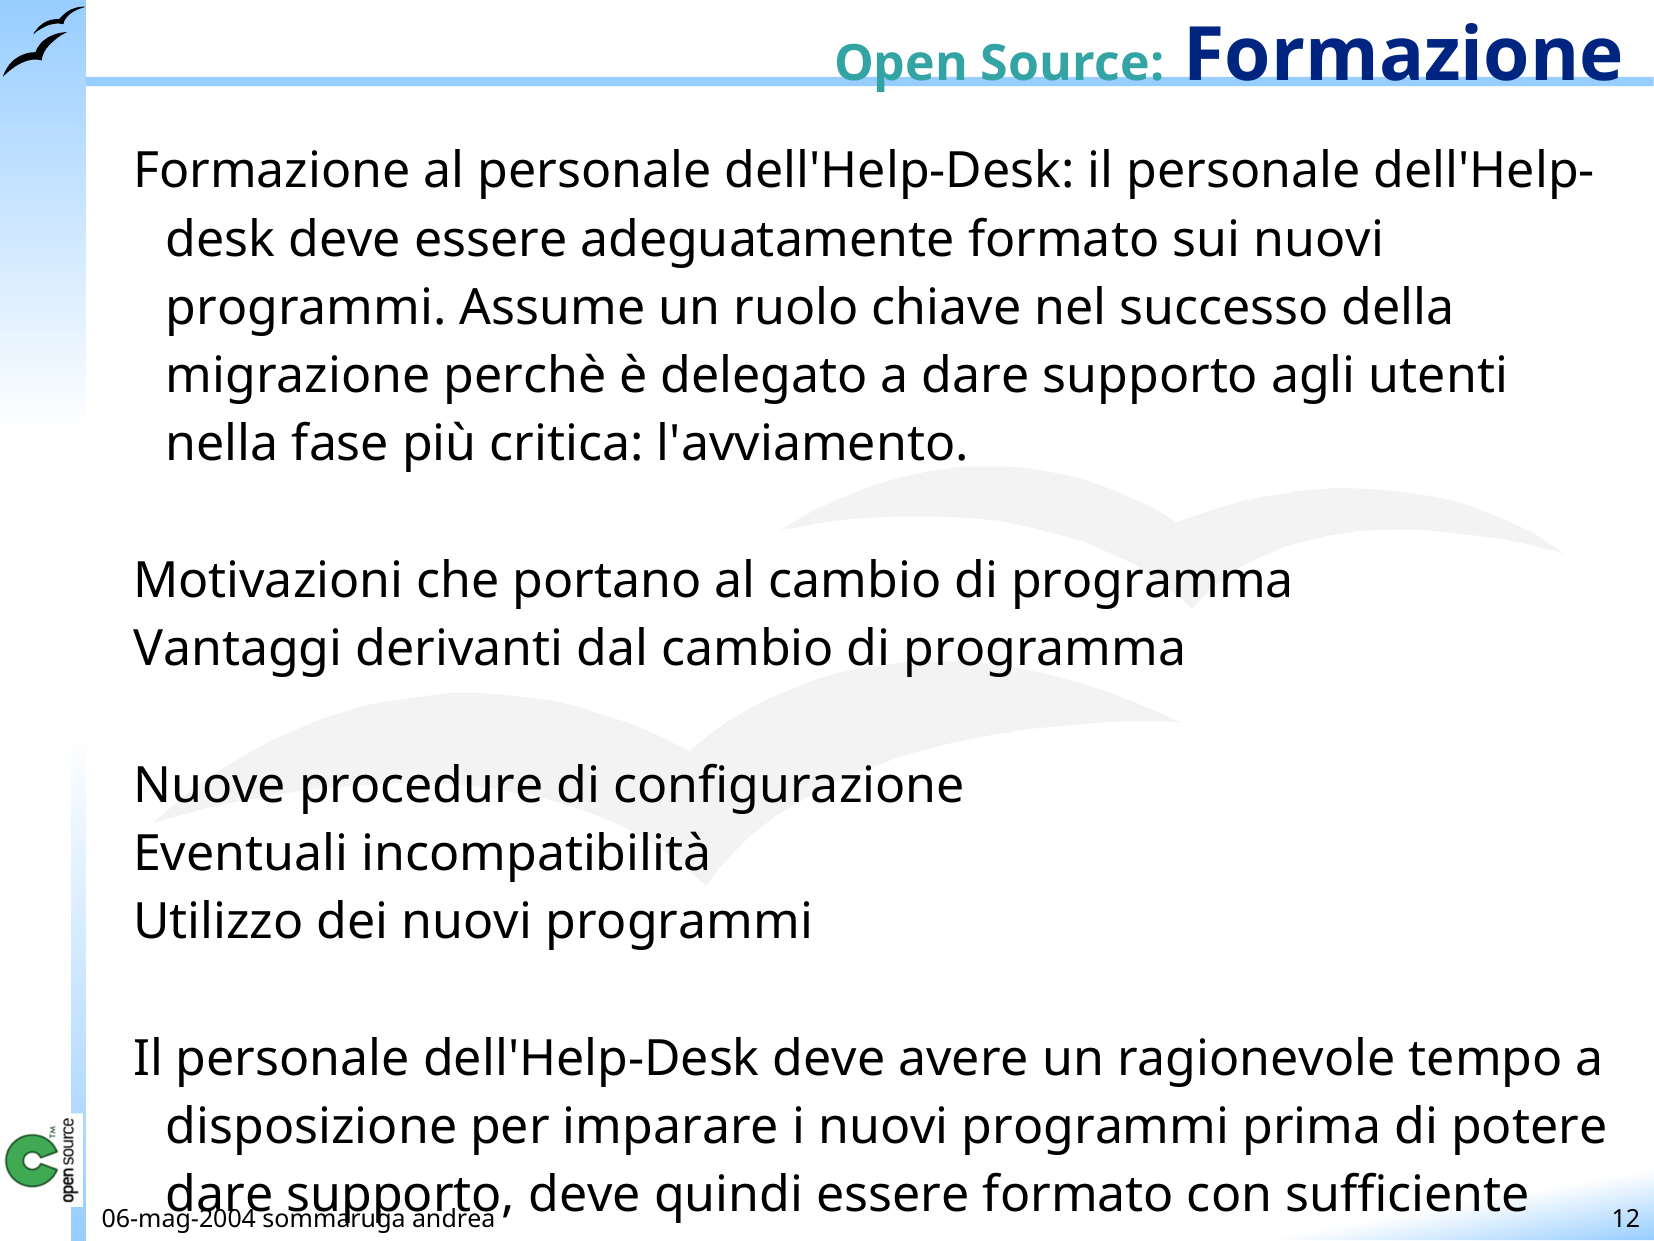

# Open Source: Formazione
Formazione al personale dell'Help-Desk: il personale dell'Help-desk deve essere adeguatamente formato sui nuovi programmi. Assume un ruolo chiave nel successo della migrazione perchè è delegato a dare supporto agli utenti nella fase più critica: l'avviamento.
Motivazioni che portano al cambio di programma
Vantaggi derivanti dal cambio di programma
Nuove procedure di configurazione
Eventuali incompatibilità
Utilizzo dei nuovi programmi
Il personale dell'Help-Desk deve avere un ragionevole tempo a disposizione per imparare i nuovi programmi prima di potere dare supporto, deve quindi essere formato con sufficiente anticipo sui tempi.